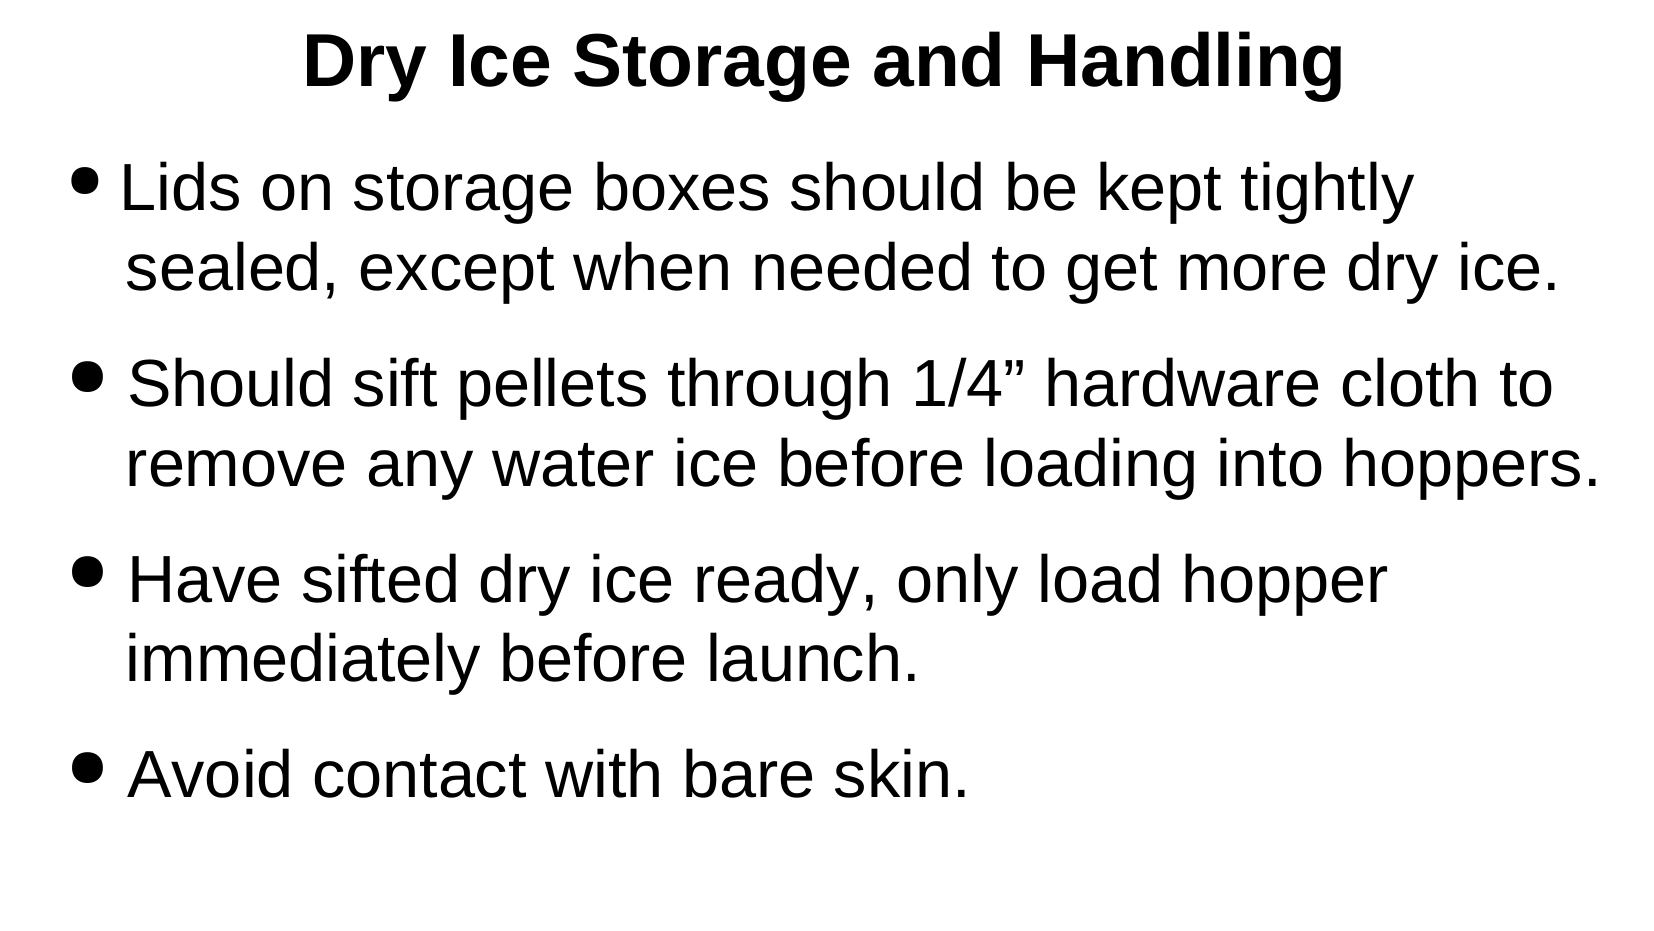

# Dry Ice Storage and Handling
 Lids on storage boxes should be kept tightly sealed, except when needed to get more dry ice.
 Should sift pellets through 1/4” hardware cloth to remove any water ice before loading into hoppers.
 Have sifted dry ice ready, only load hopper immediately before launch.
 Avoid contact with bare skin.